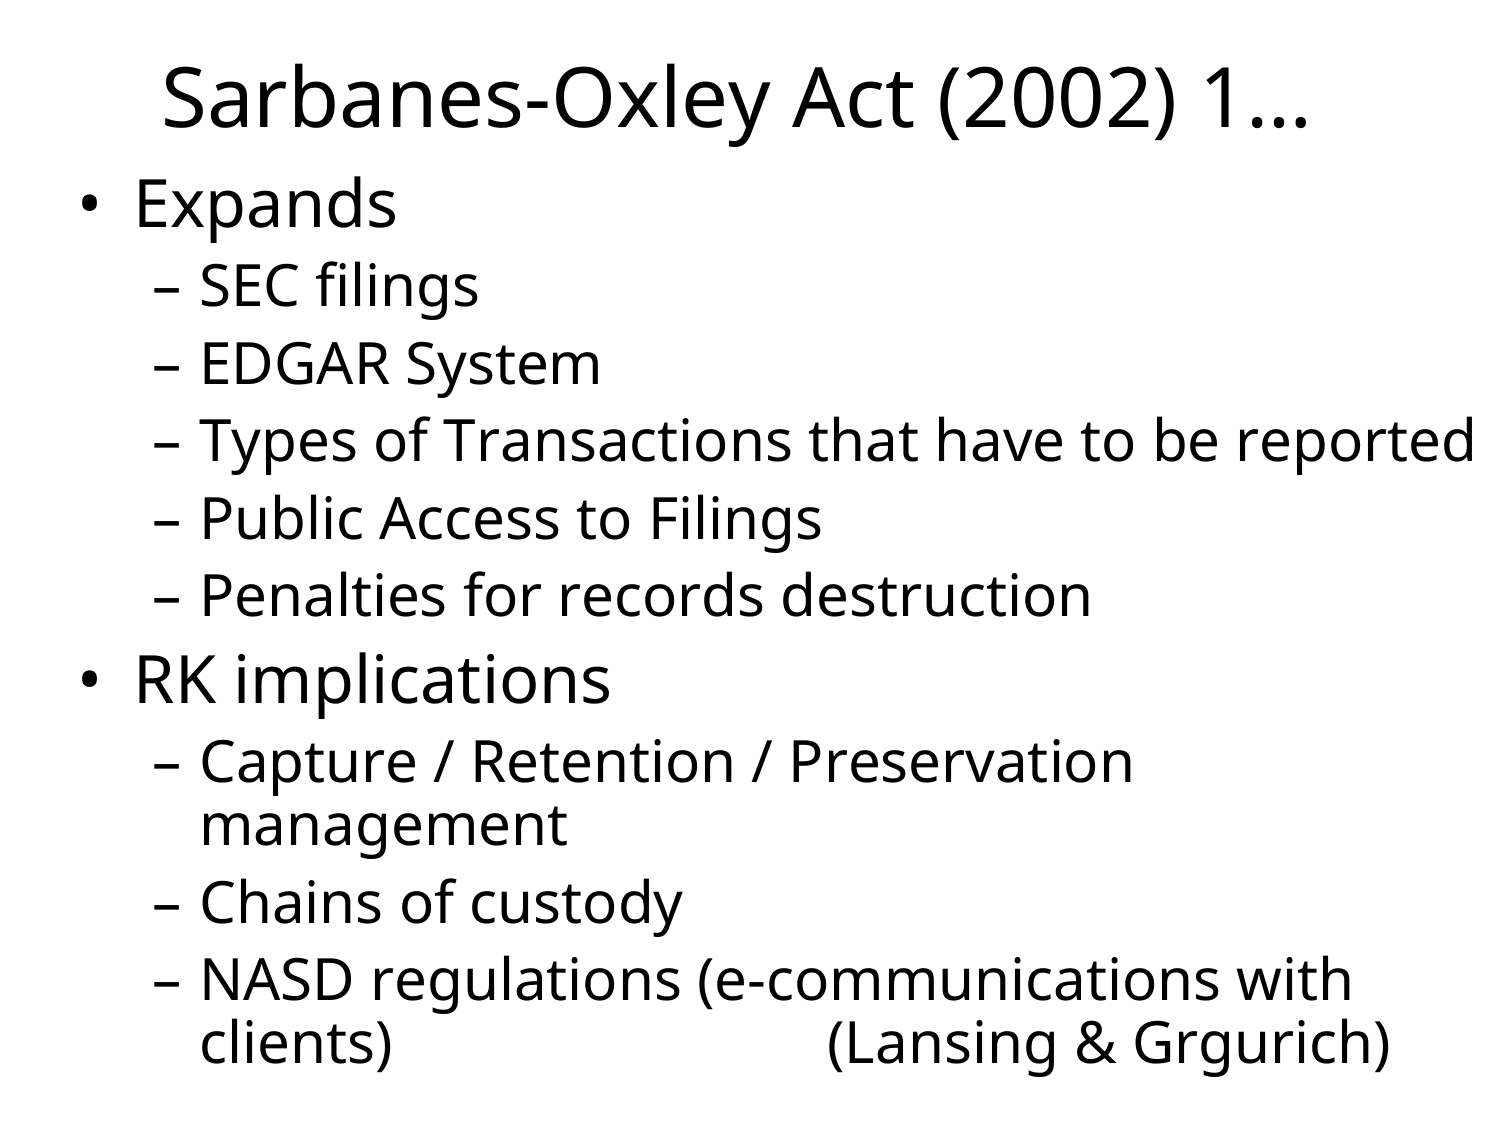

# Sarbanes-Oxley Act (2002) 1…
Expands
SEC filings
EDGAR System
Types of Transactions that have to be reported
Public Access to Filings
Penalties for records destruction
RK implications
Capture / Retention / Preservation management
Chains of custody
NASD regulations (e-communications with clients)			(Lansing & Grgurich)